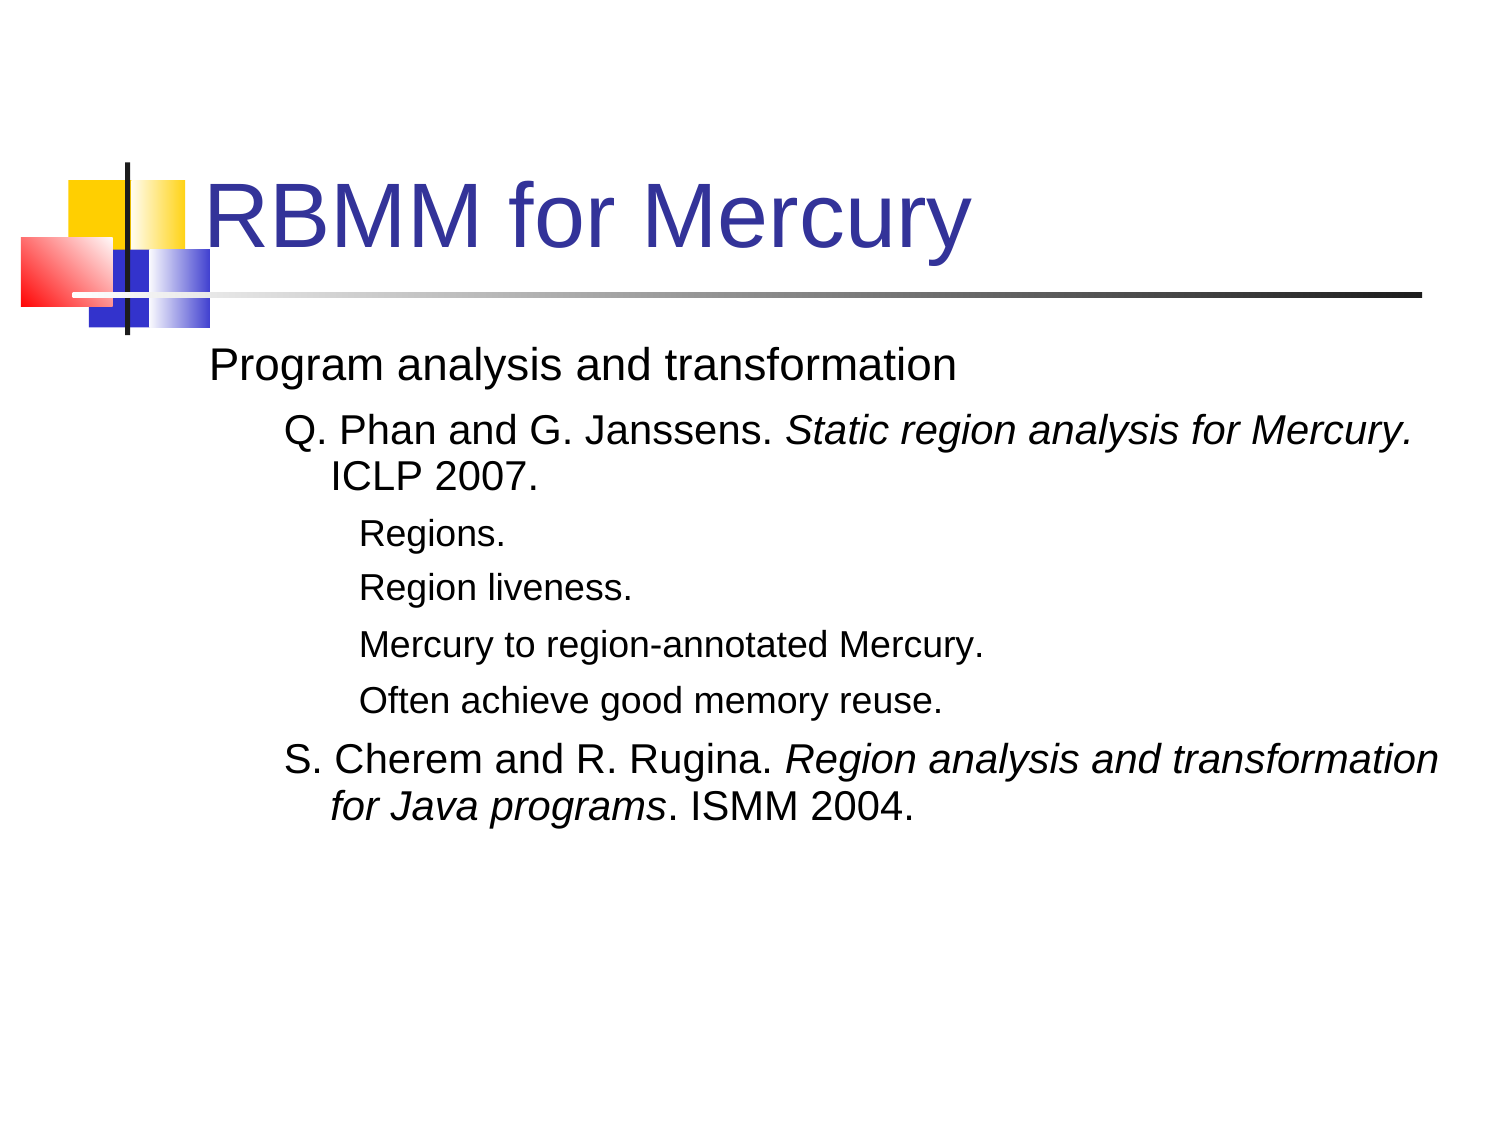

# RBMM for Mercury
Program analysis and transformation
Q. Phan and G. Janssens. Static region analysis for Mercury. ICLP 2007.
Regions.
Region liveness.
Mercury to region-annotated Mercury.
Often achieve good memory reuse.
S. Cherem and R. Rugina. Region analysis and transformation for Java programs. ISMM 2004.